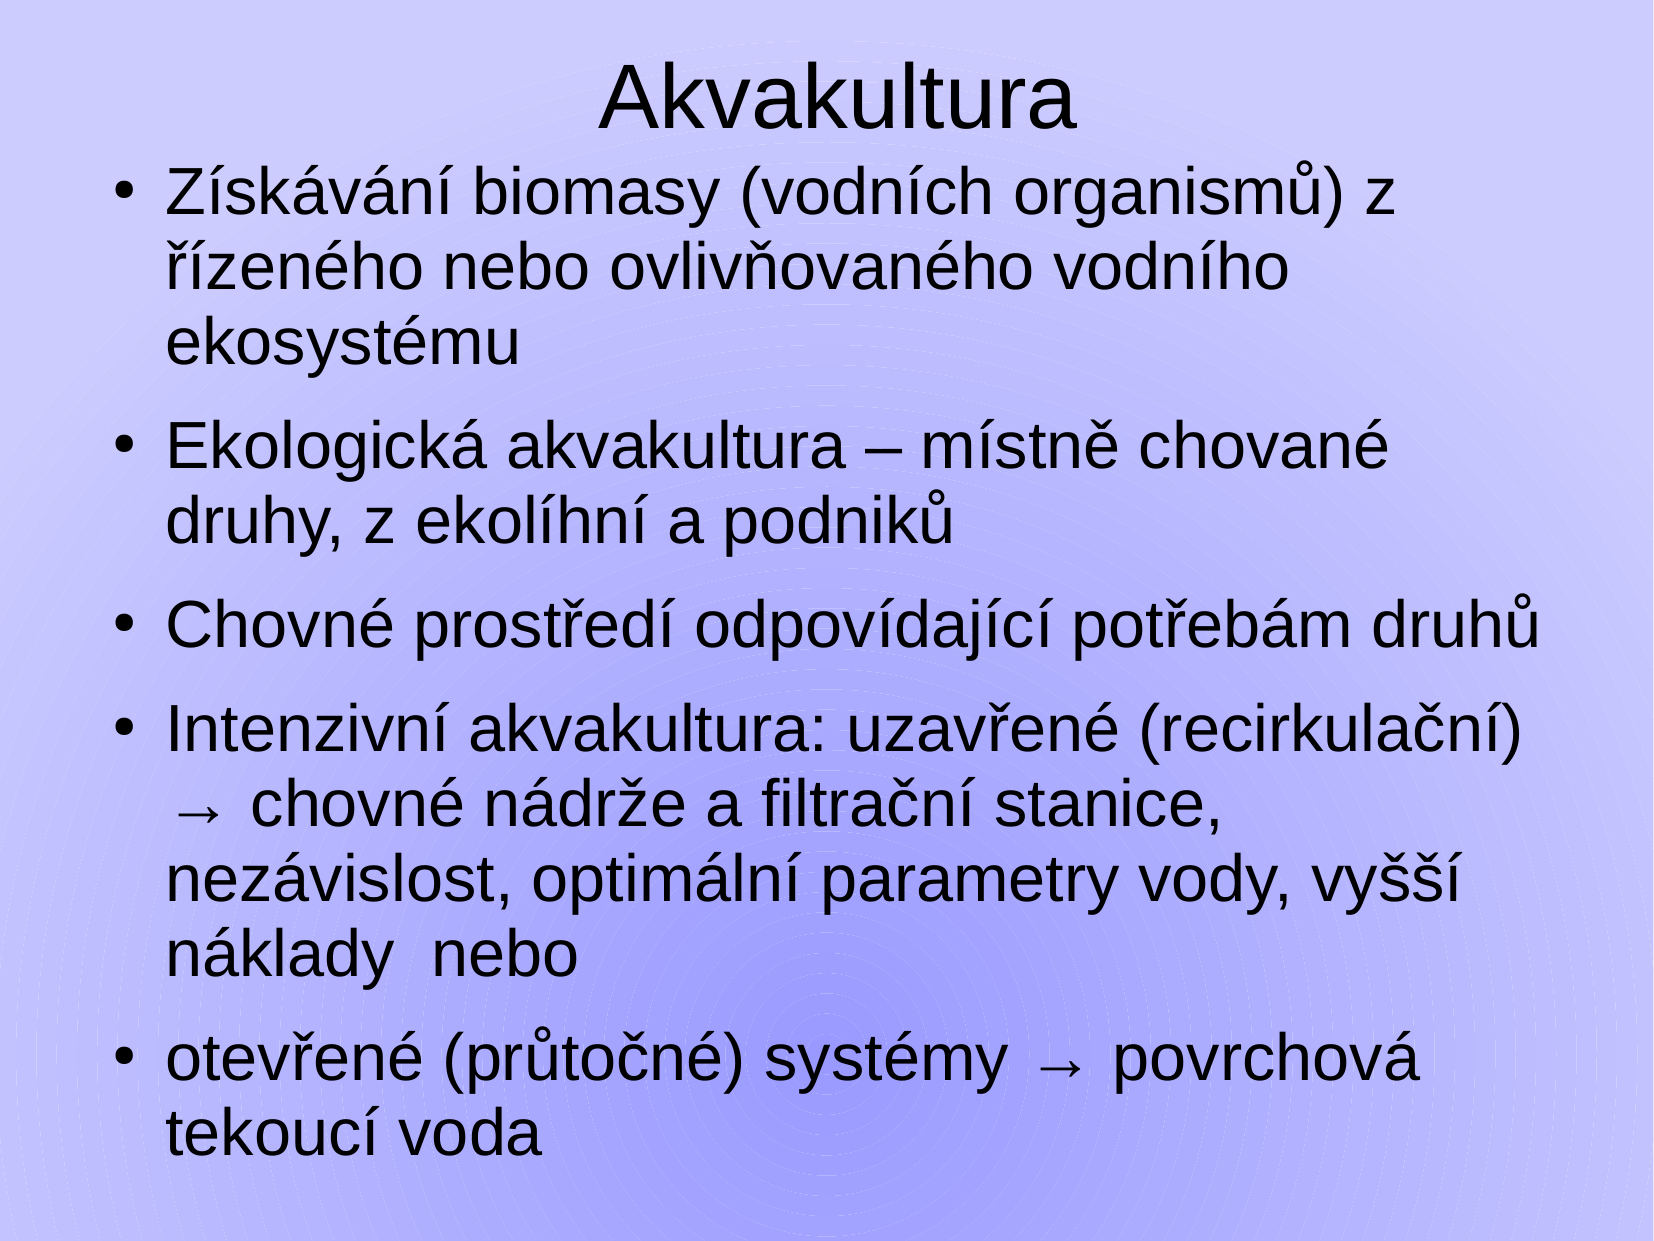

# Akvakultura
Získávání biomasy (vodních organismů) z řízeného nebo ovlivňovaného vodního ekosystému
Ekologická akvakultura – místně chované druhy, z ekolíhní a podniků
Chovné prostředí odpovídající potřebám druhů
Intenzivní akvakultura: uzavřené (recirkulační) → chovné nádrže a filtrační stanice, nezávislost, optimální parametry vody, vyšší náklady nebo
otevřené (průtočné) systémy → povrchová tekoucí voda